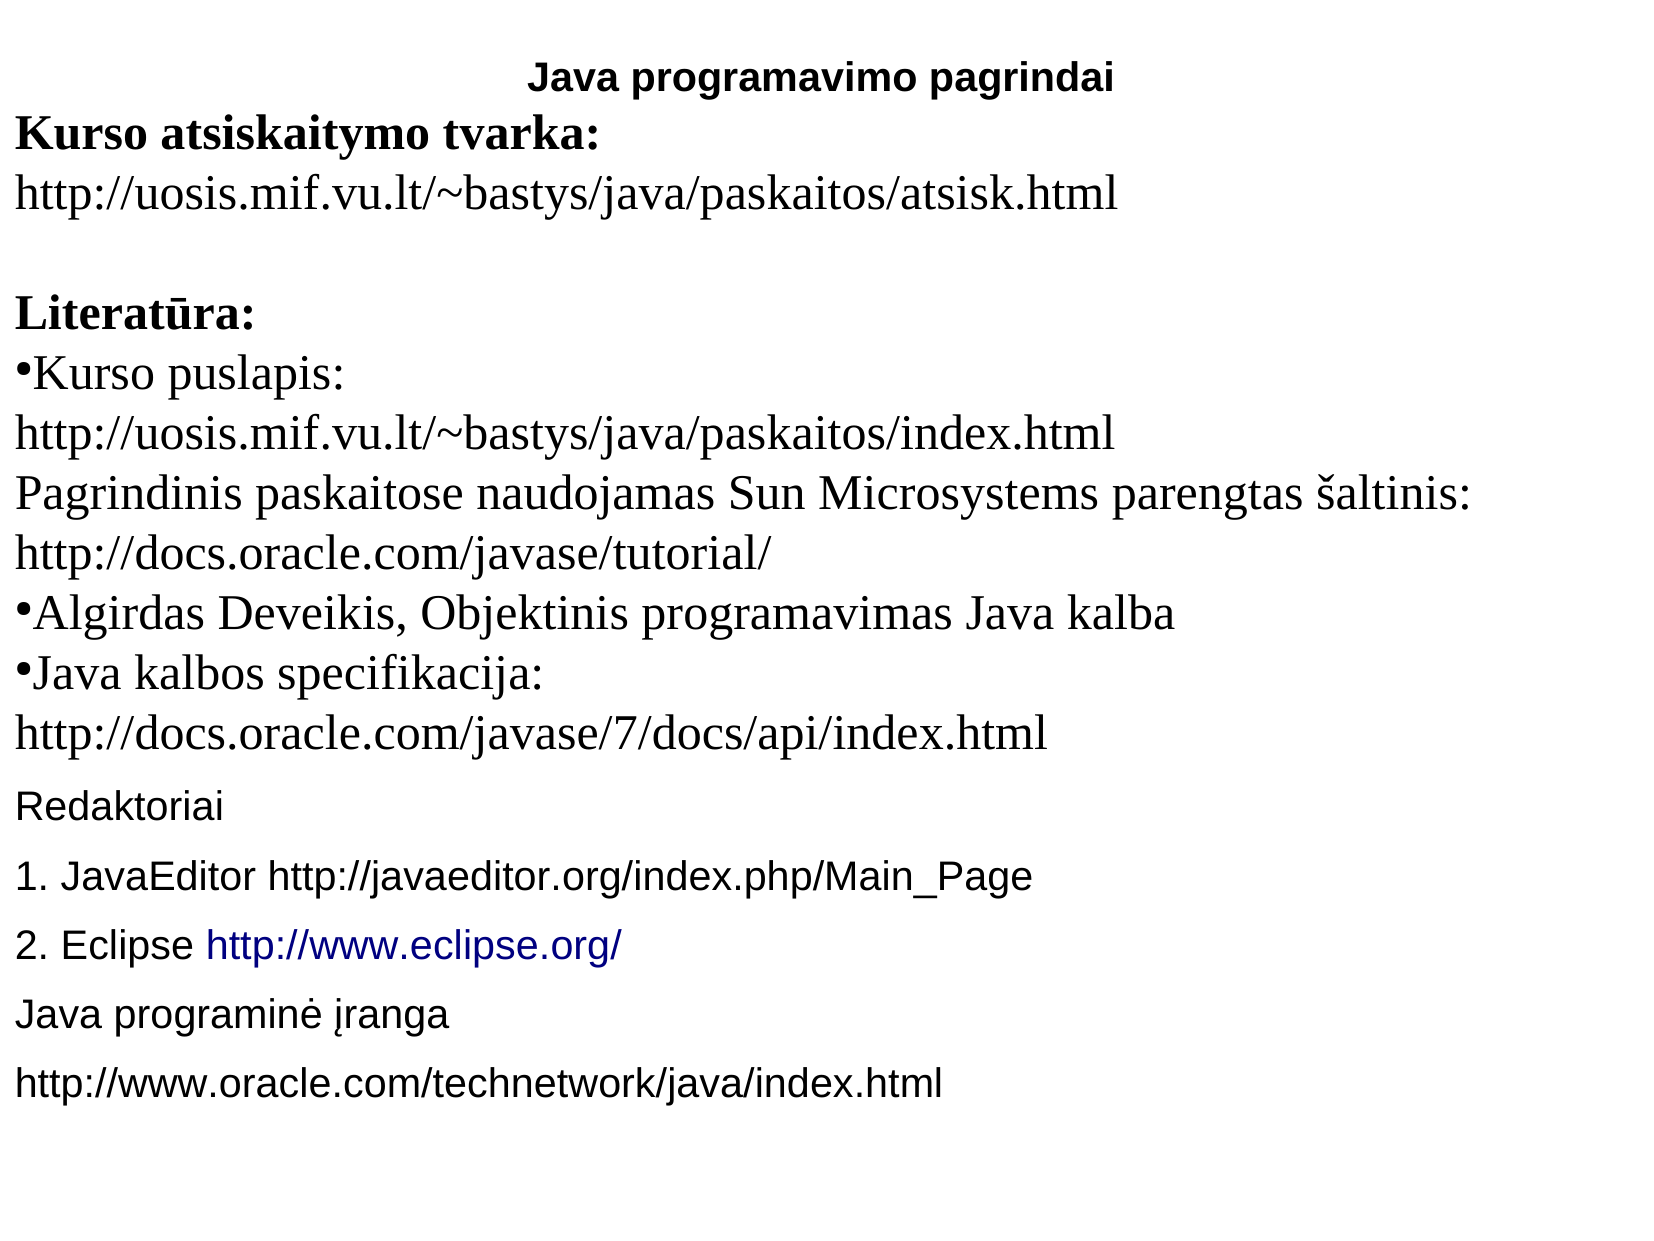

Java programavimo pagrindai
Kurso atsiskaitymo tvarka: http://uosis.mif.vu.lt/~bastys/java/paskaitos/atsisk.html
Literatūra:
Kurso puslapis:
http://uosis.mif.vu.lt/~bastys/java/paskaitos/index.html
Pagrindinis paskaitose naudojamas Sun Microsystems parengtas šaltinis: http://docs.oracle.com/javase/tutorial/
Algirdas Deveikis, Objektinis programavimas Java kalba
Java kalbos specifikacija:
http://docs.oracle.com/javase/7/docs/api/index.html
Redaktoriai
1. JavaEditor http://javaeditor.org/index.php/Main_Page
2. Eclipse http://www.eclipse.org/
Java programinė įranga
http://www.oracle.com/technetwork/java/index.html